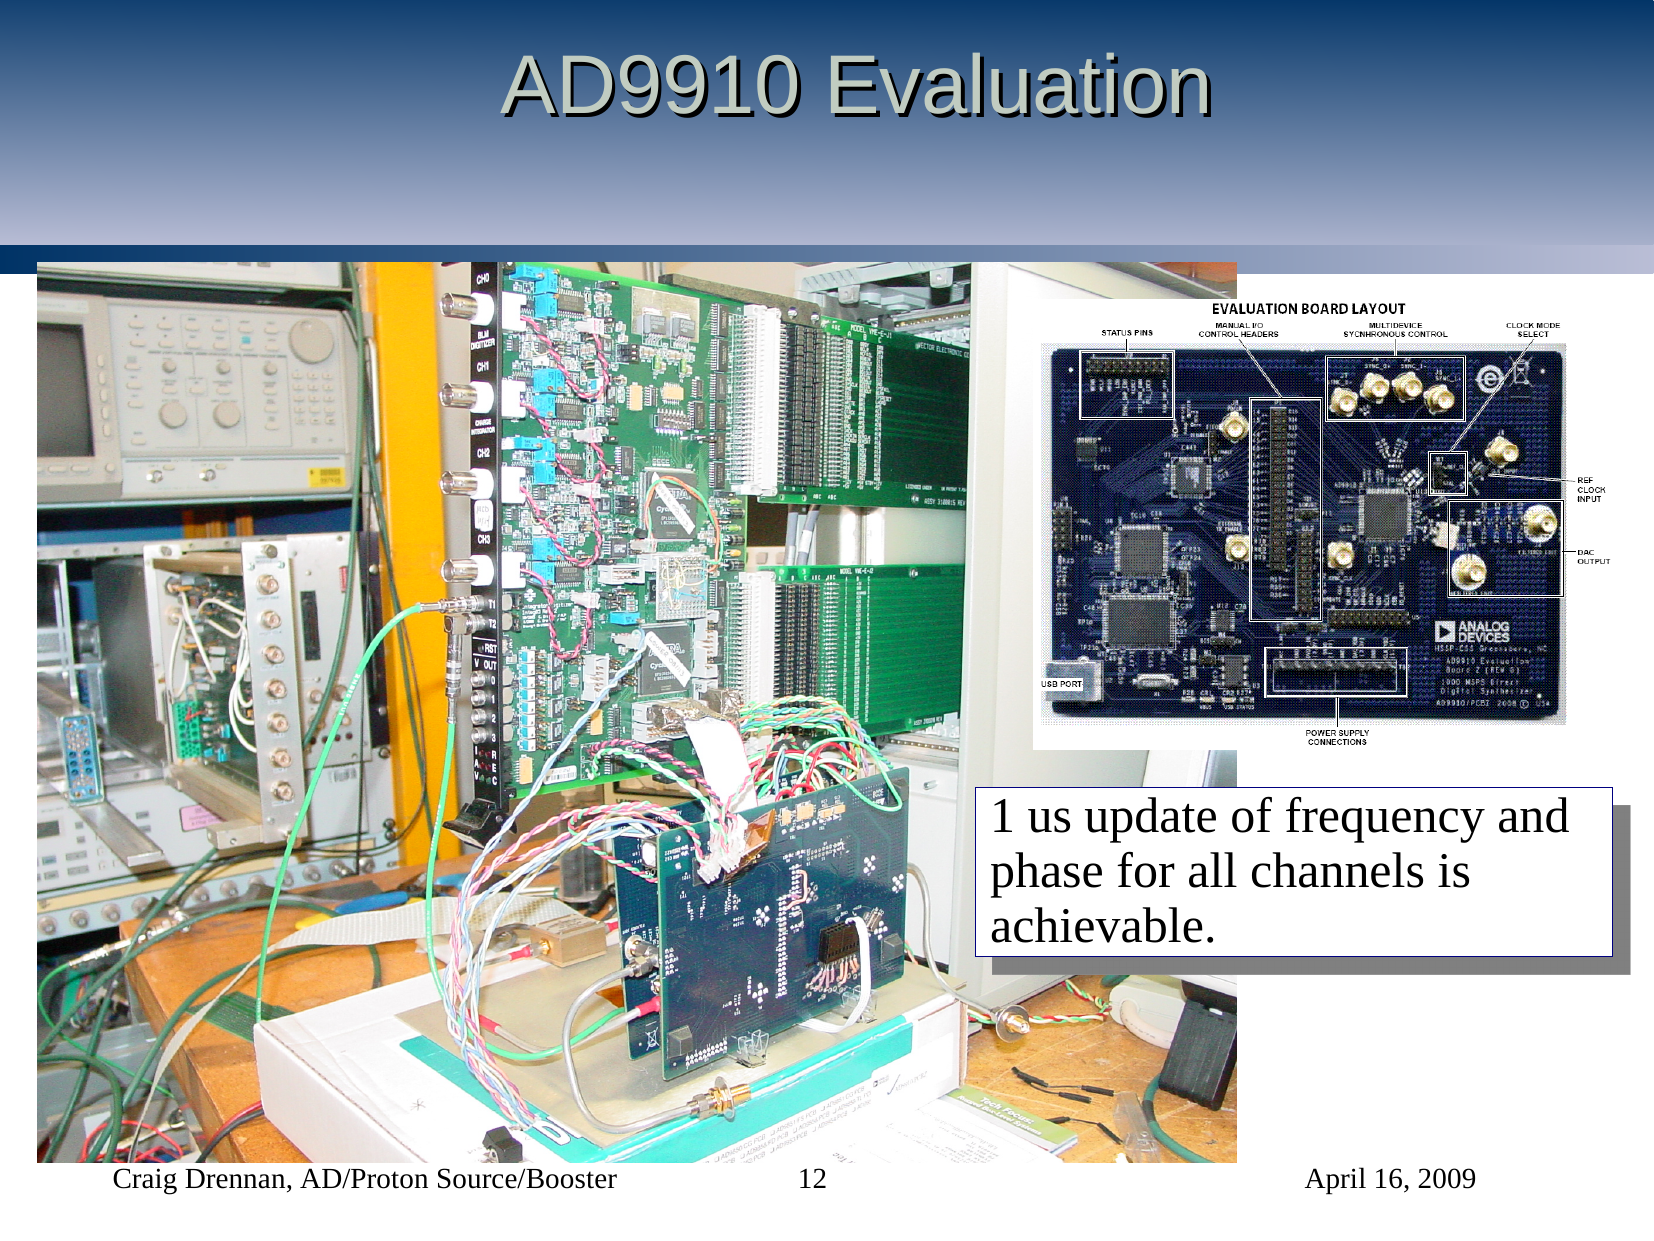

# AD9910 Evaluation
1 us update of frequency and phase for all channels is achievable.